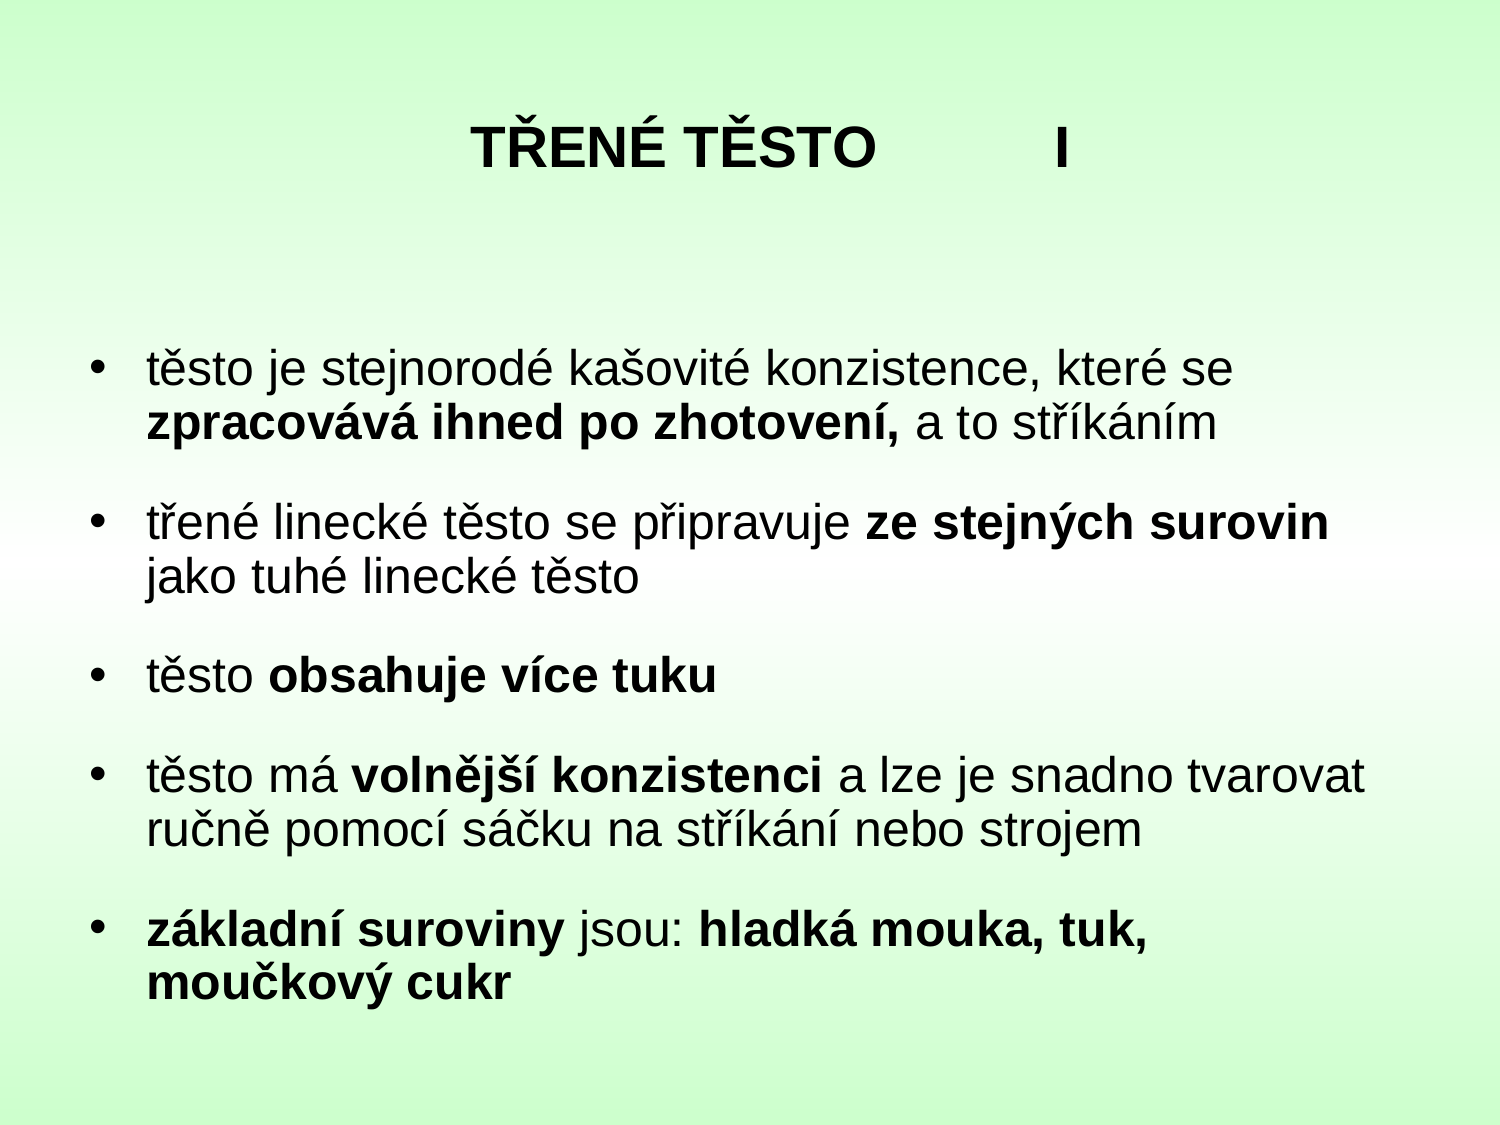

# TŘENÉ TĚSTO		I
těsto je stejnorodé kašovité konzistence, které se zpracovává ihned po zhotovení, a to stříkáním
třené linecké těsto se připravuje ze stejných surovin jako tuhé linecké těsto
těsto obsahuje více tuku
těsto má volnější konzistenci a lze je snadno tvarovat ručně pomocí sáčku na stříkání nebo strojem
základní suroviny jsou: hladká mouka, tuk, moučkový cukr